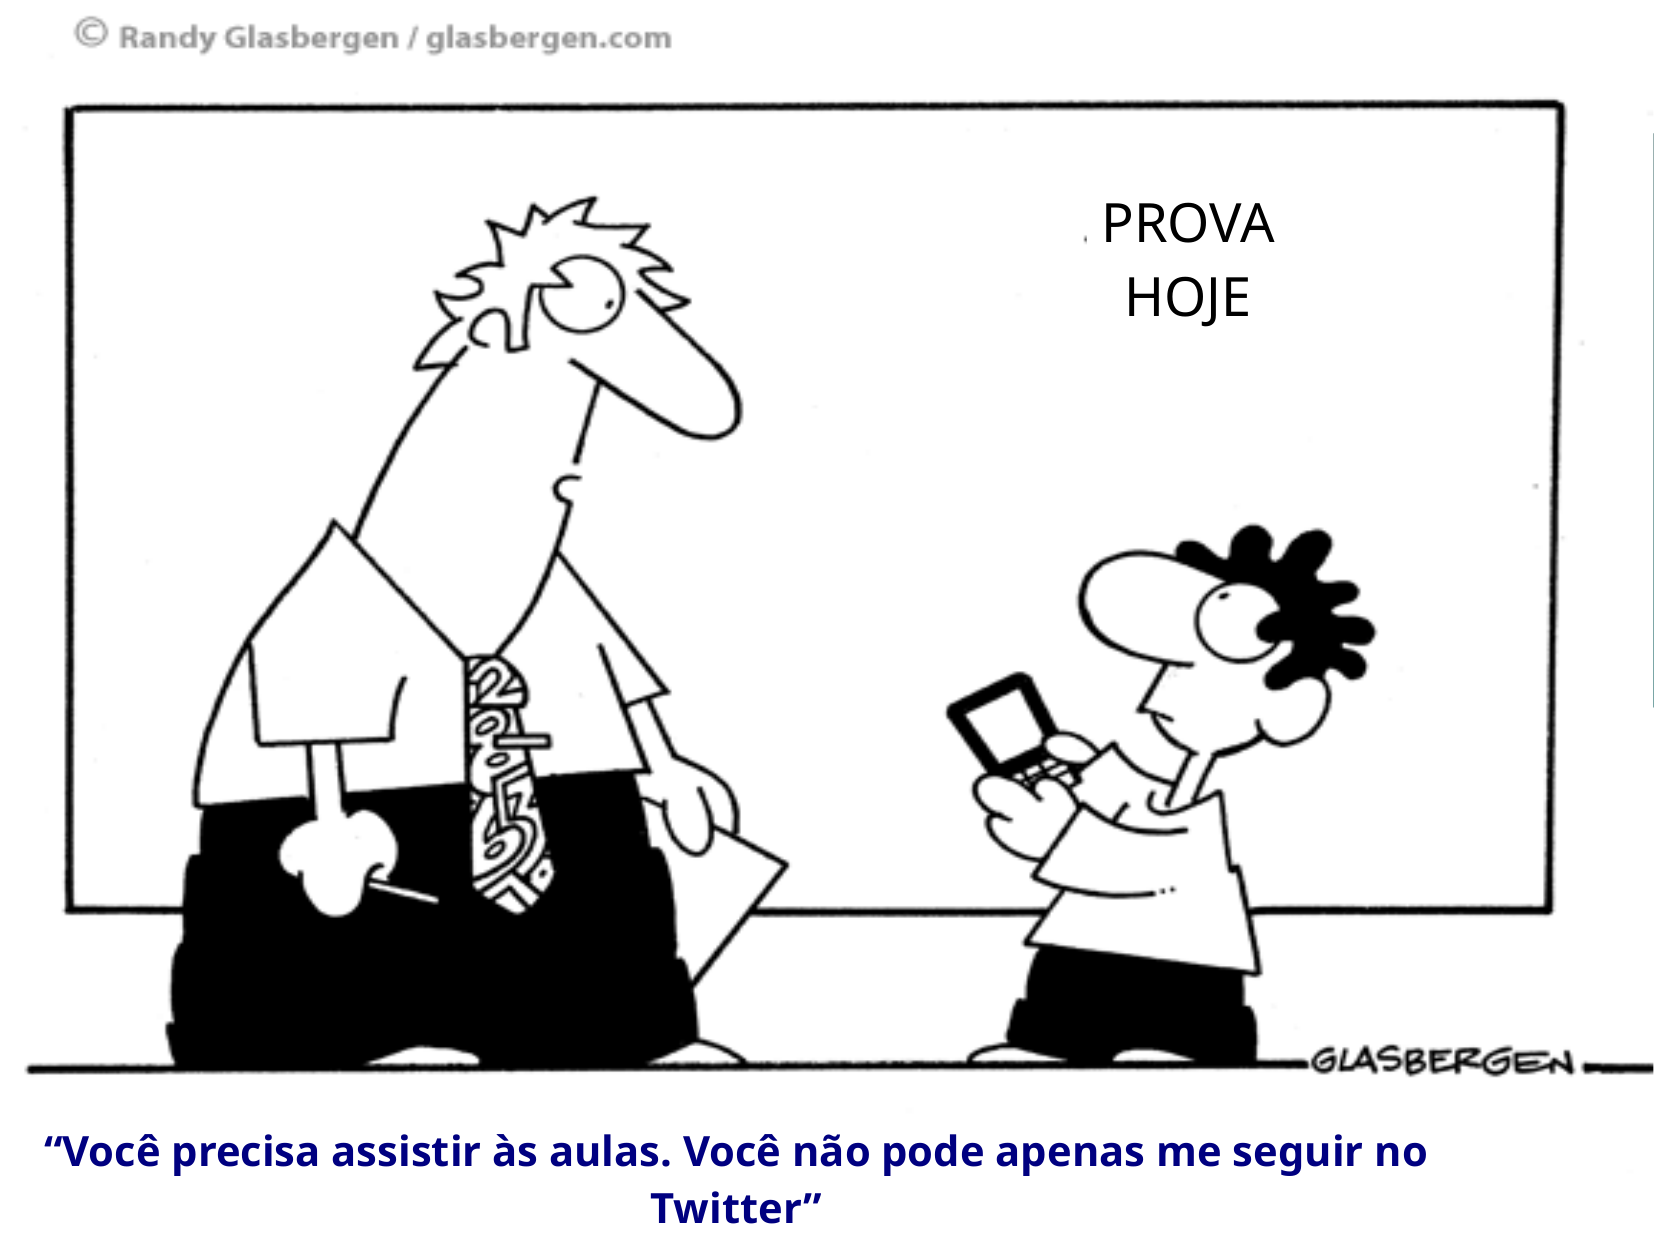

PROVA
HOJE
“Você precisa assistir às aulas. Você não pode apenas me seguir no Twitter”